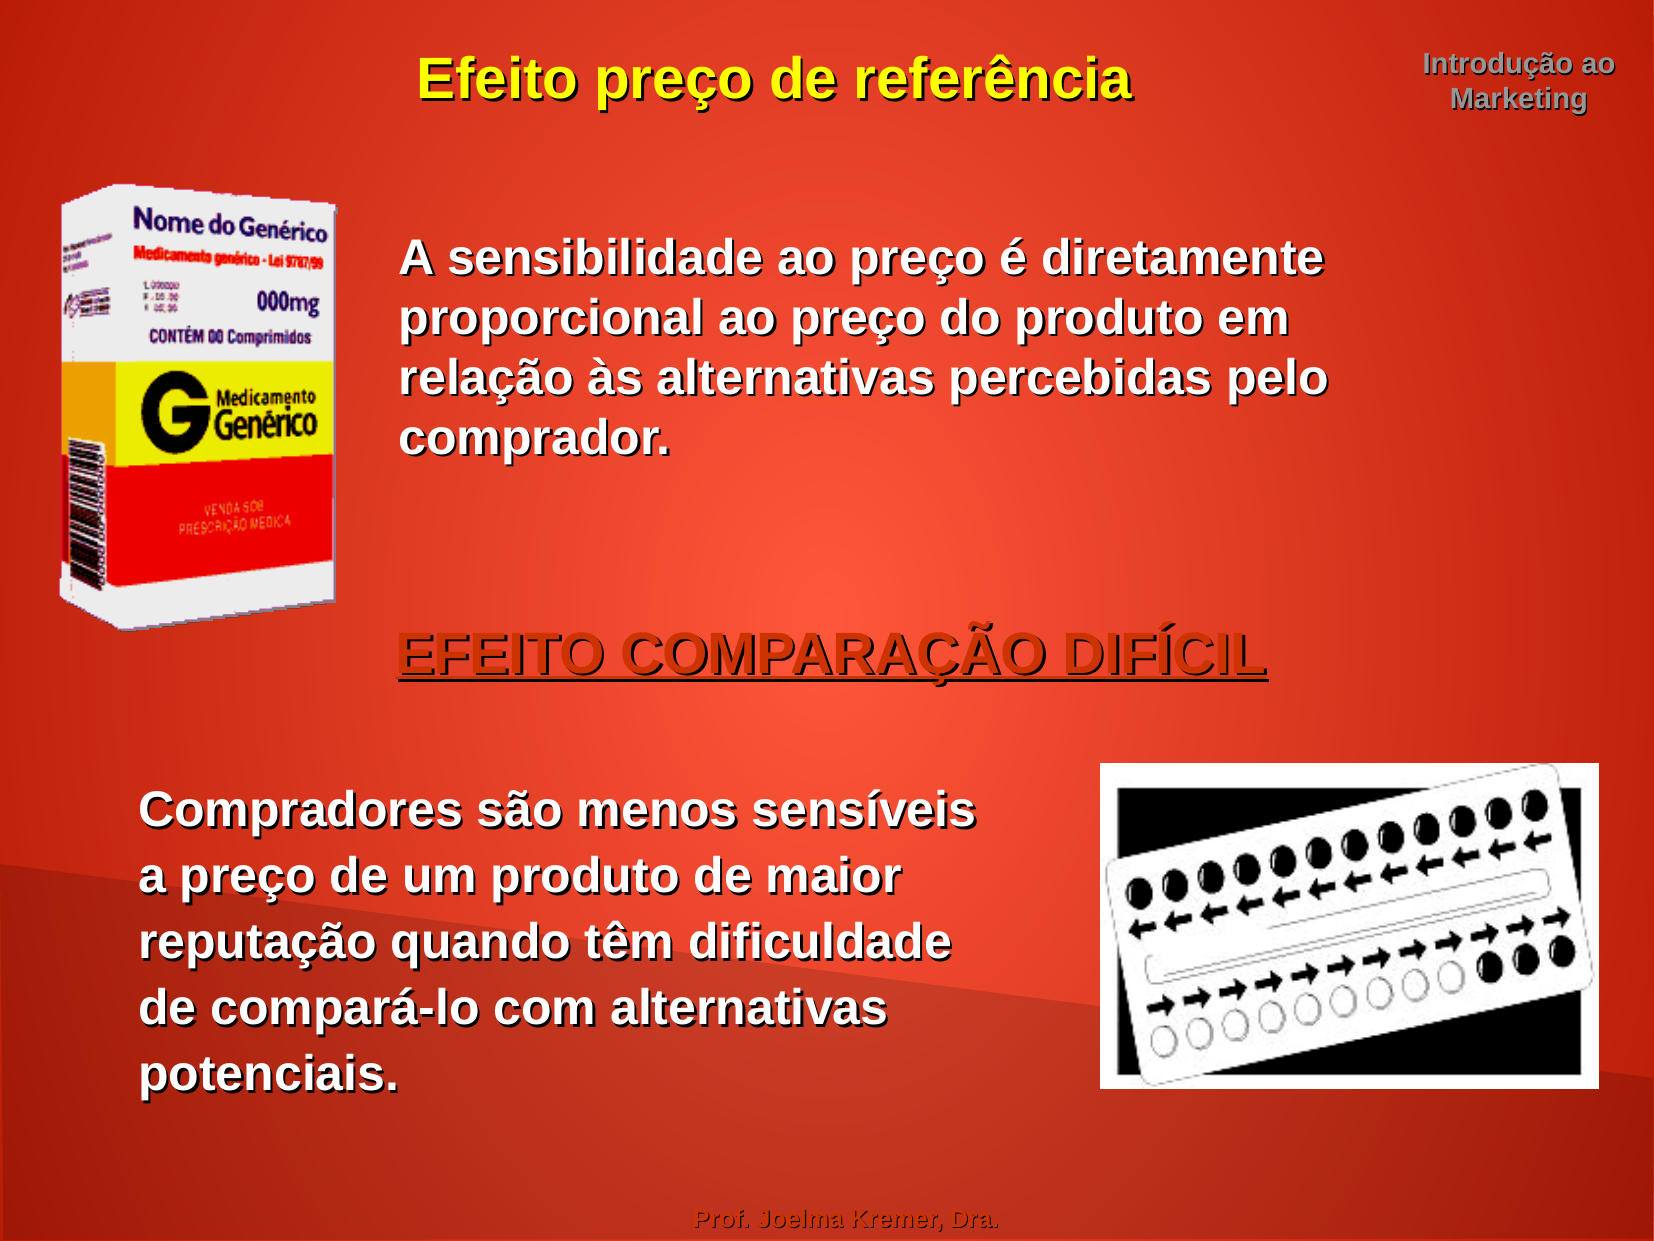

# Introdução ao Marketing
Efeito preço de referência
A sensibilidade ao preço é diretamente
proporcional ao preço do produto em
relação às alternativas percebidas pelo
comprador.
EFEITO COMPARAÇÃO DIFÍCIL
Compradores são menos sensíveis
a preço de um produto de maior
reputação quando têm dificuldade
de compará-lo com alternativas
potenciais.
Prof. Joelma Kremer, Dra.